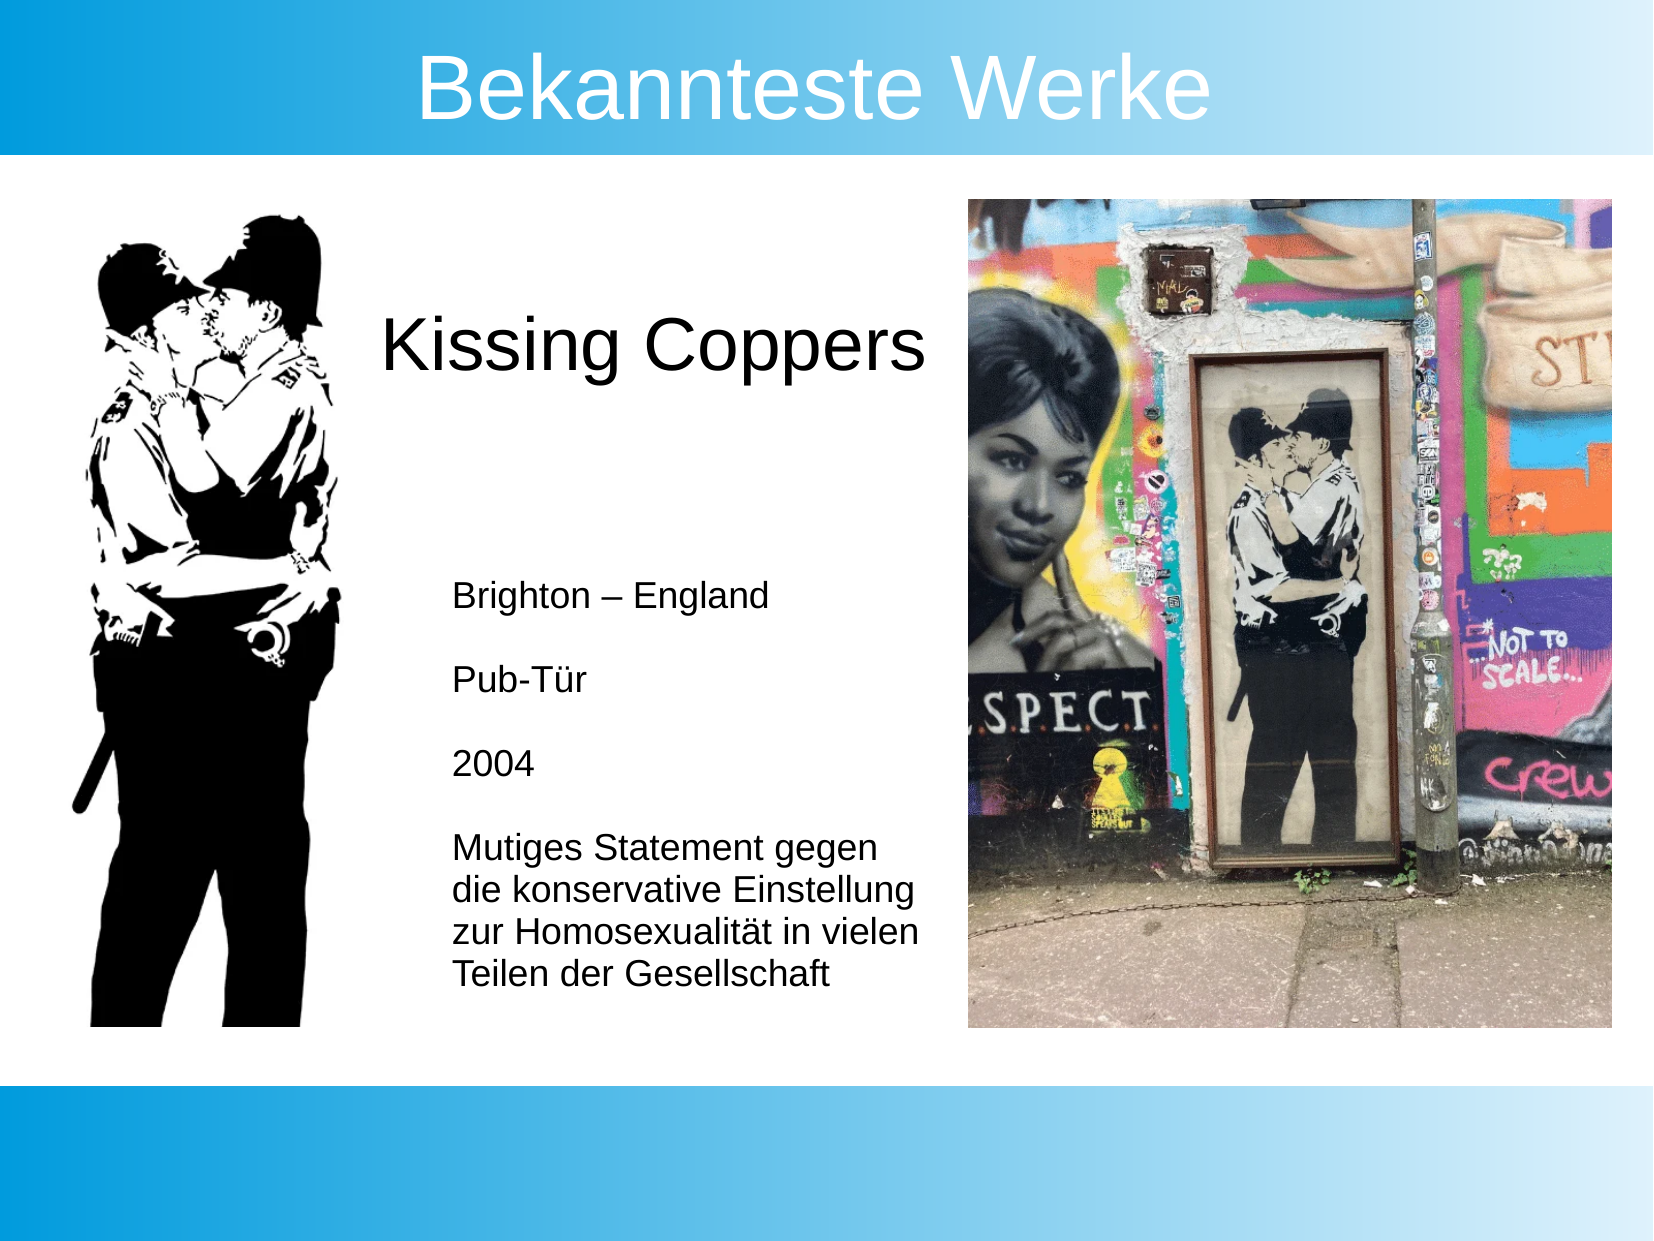

# Bekannteste Werke
Kissing Coppers
Brighton – England
Pub-Tür
2004
Mutiges Statement gegen die konservative Einstellung zur Homosexualität in vielen Teilen der Gesellschaft